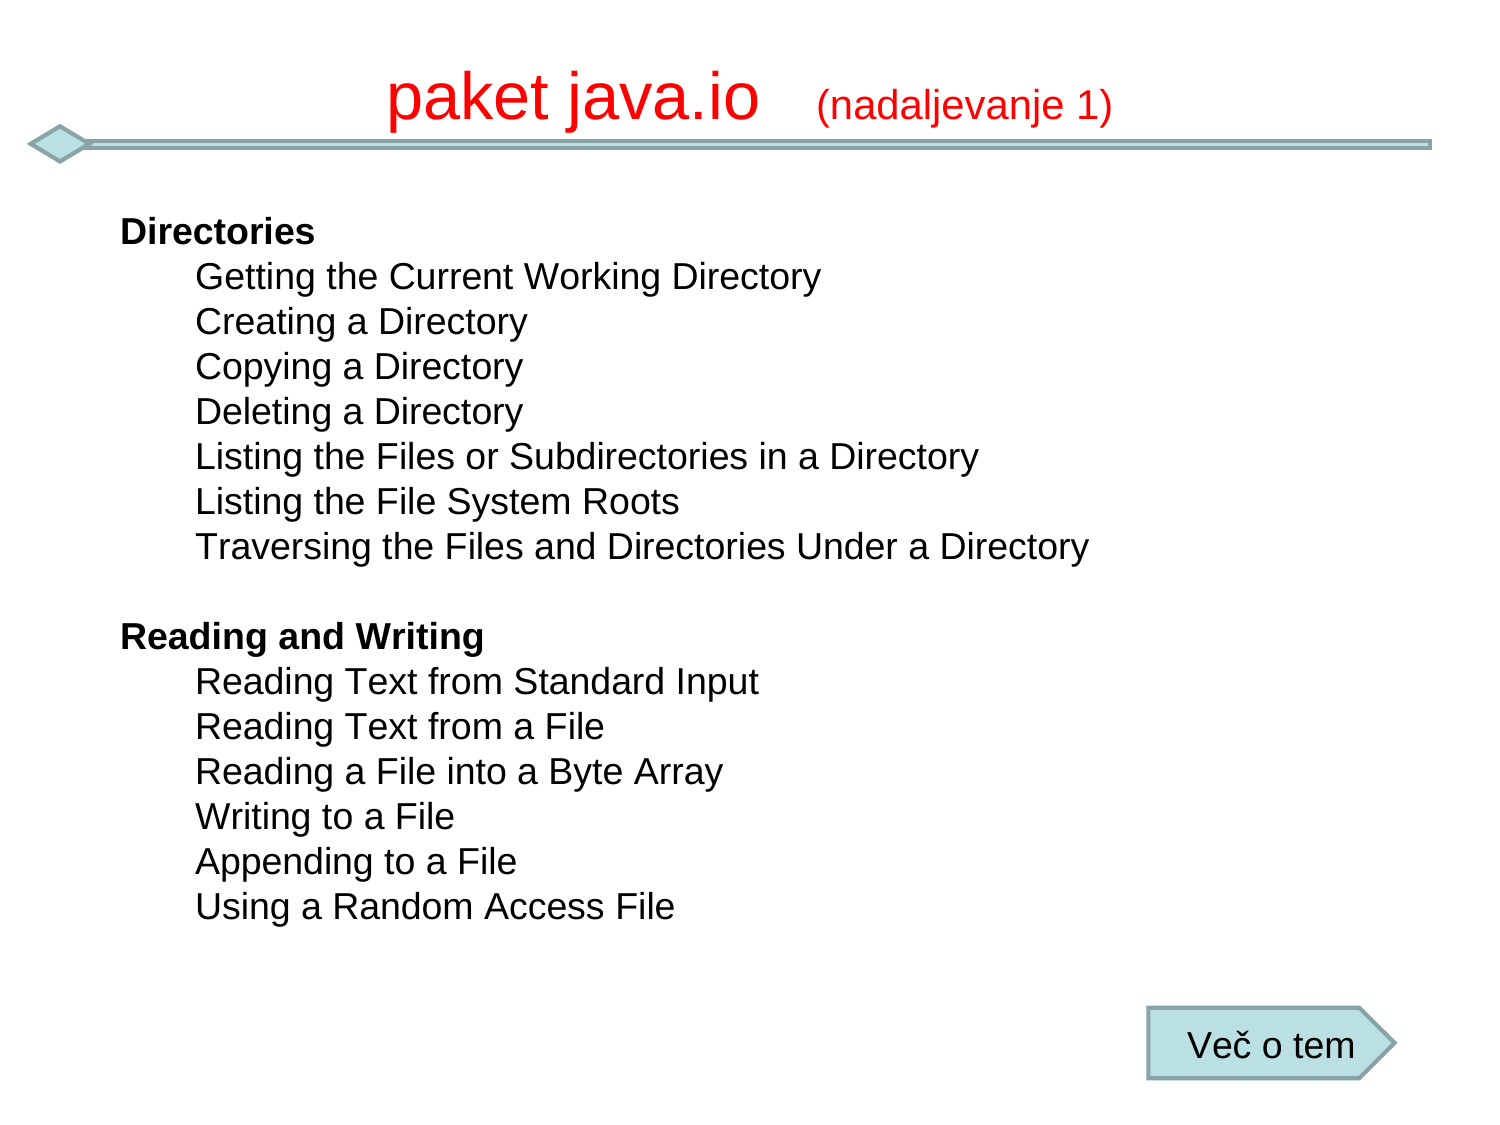

# paket java.io (nadaljevanje 1)
Directories
Getting the Current Working Directory
Creating a Directory
Copying a Directory
Deleting a Directory
Listing the Files or Subdirectories in a Directory
Listing the File System Roots
Traversing the Files and Directories Under a Directory
Reading and Writing
Reading Text from Standard Input
Reading Text from a File
Reading a File into a Byte Array
Writing to a File
Appending to a File
Using a Random Access File
Več o tem